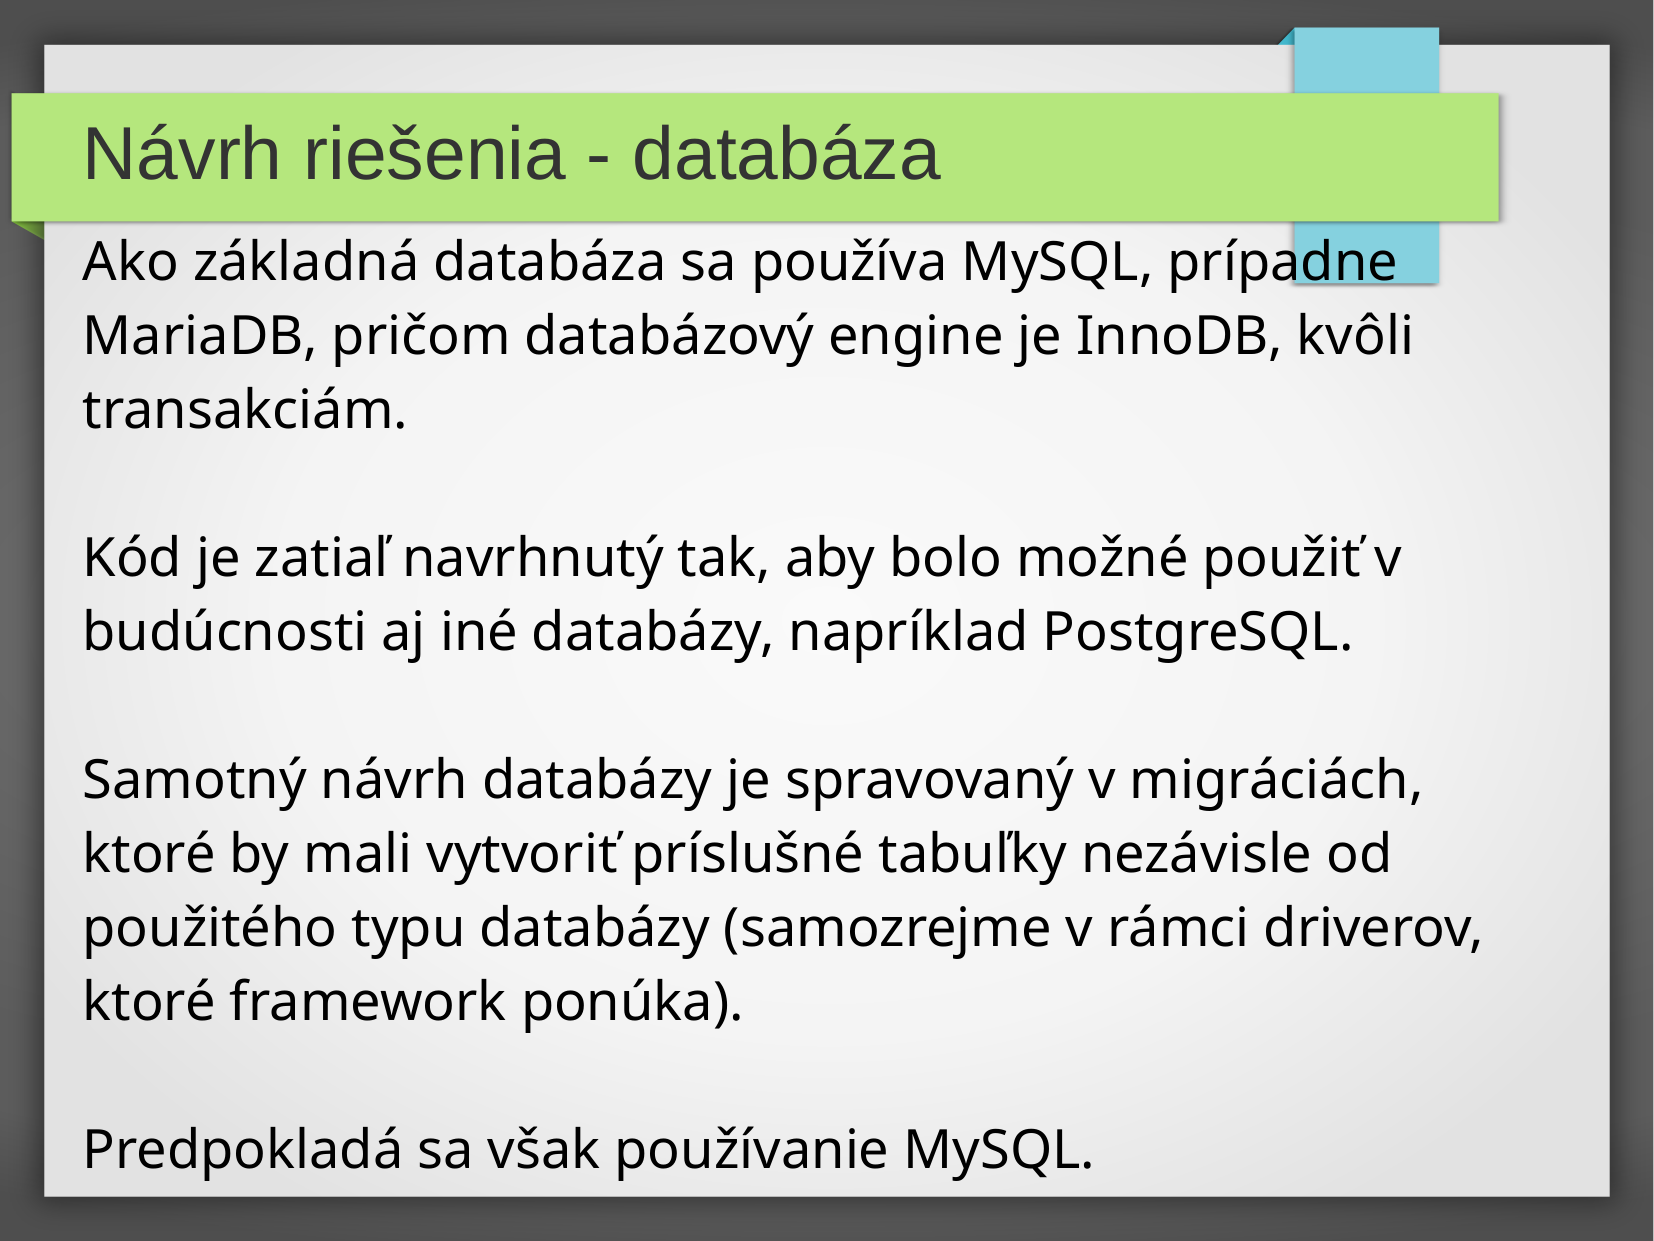

# Návrh riešenia - databáza
Ako základná databáza sa používa MySQL, prípadne MariaDB, pričom databázový engine je InnoDB, kvôli transakciám.
Kód je zatiaľ navrhnutý tak, aby bolo možné použiť v budúcnosti aj iné databázy, napríklad PostgreSQL.
Samotný návrh databázy je spravovaný v migráciách, ktoré by mali vytvoriť príslušné tabuľky nezávisle od použitého typu databázy (samozrejme v rámci driverov, ktoré framework ponúka).
Predpokladá sa však používanie MySQL.